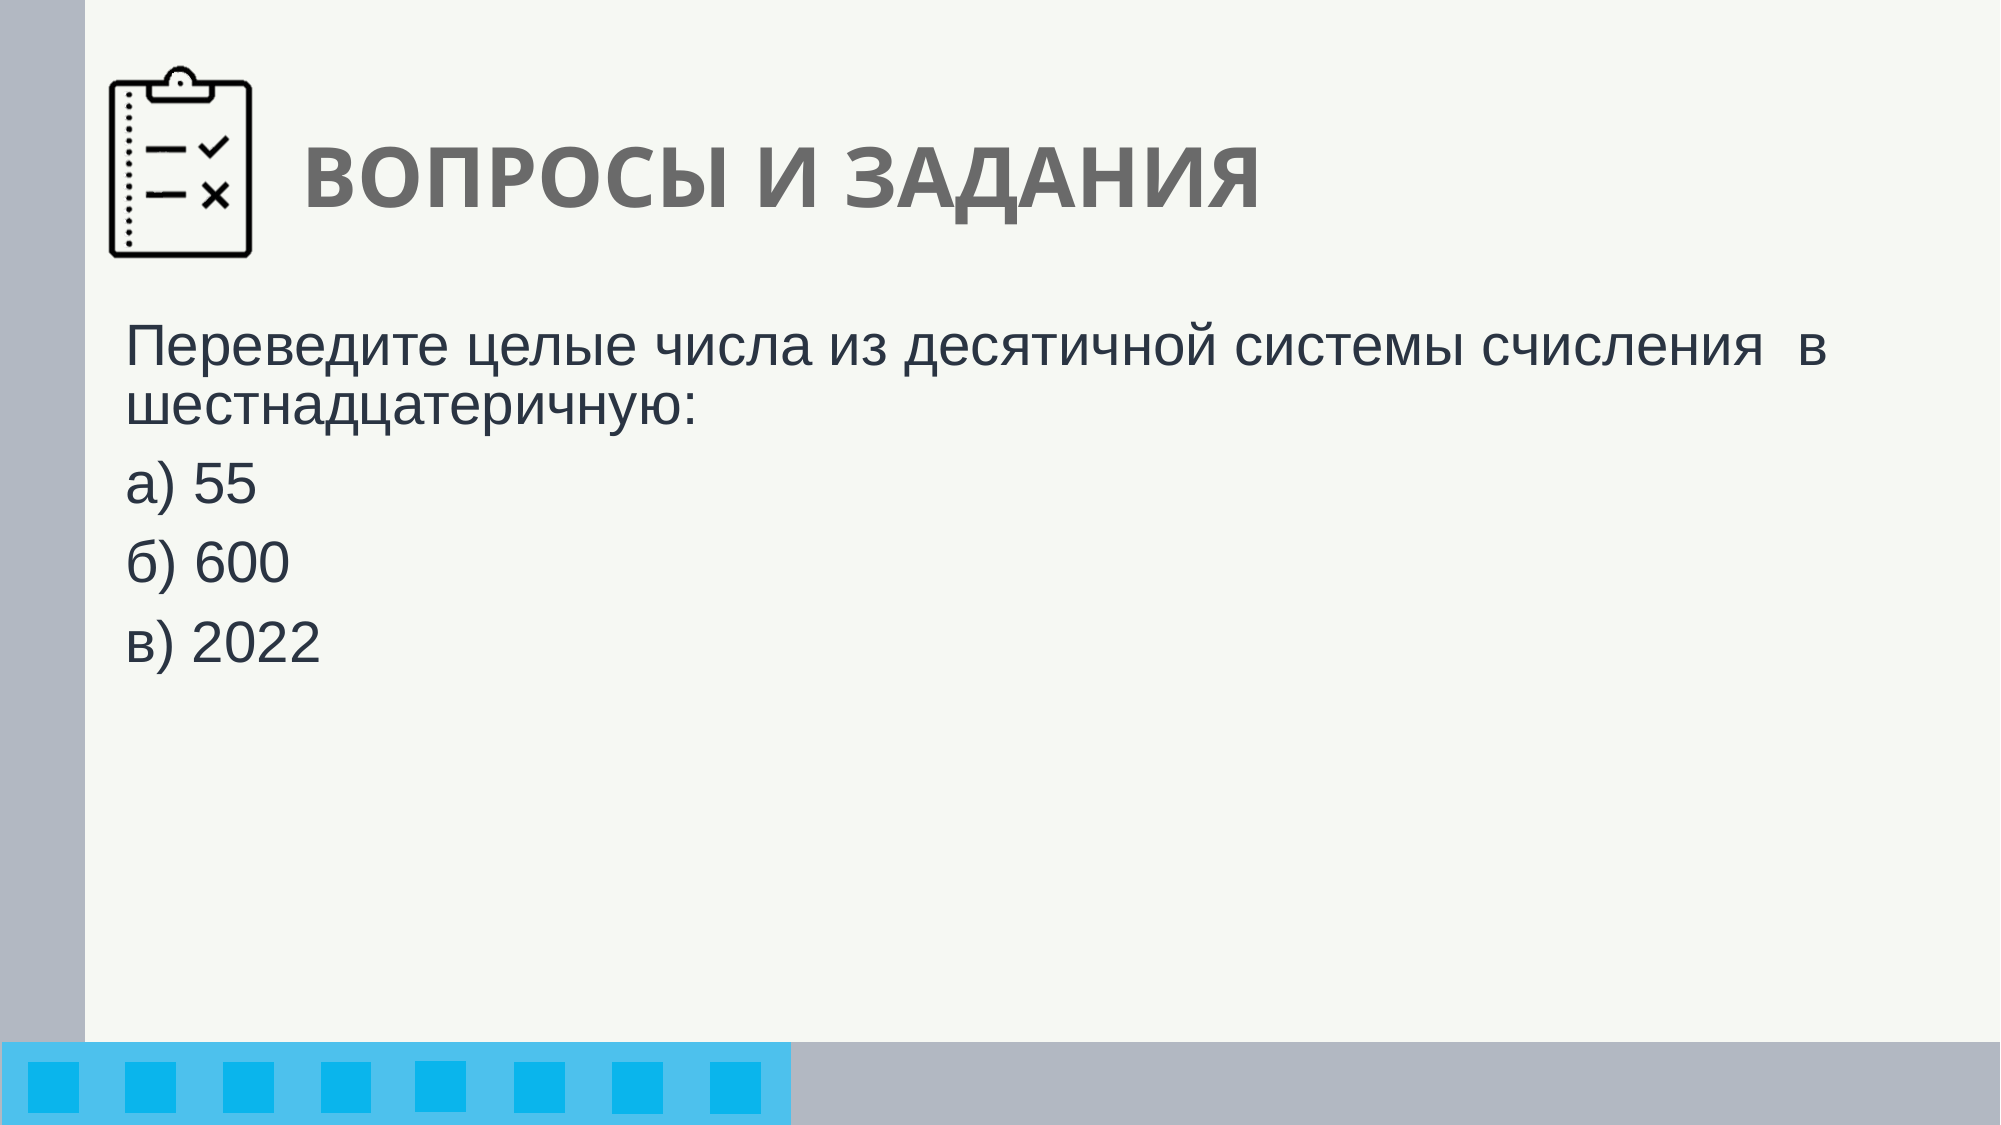

# ВОПРОСЫ И ЗАДАНИЯ
Переведите целые числа из десятичной системы счисления в шестнадцатеричную:
а) 55
б) 600
в) 2022